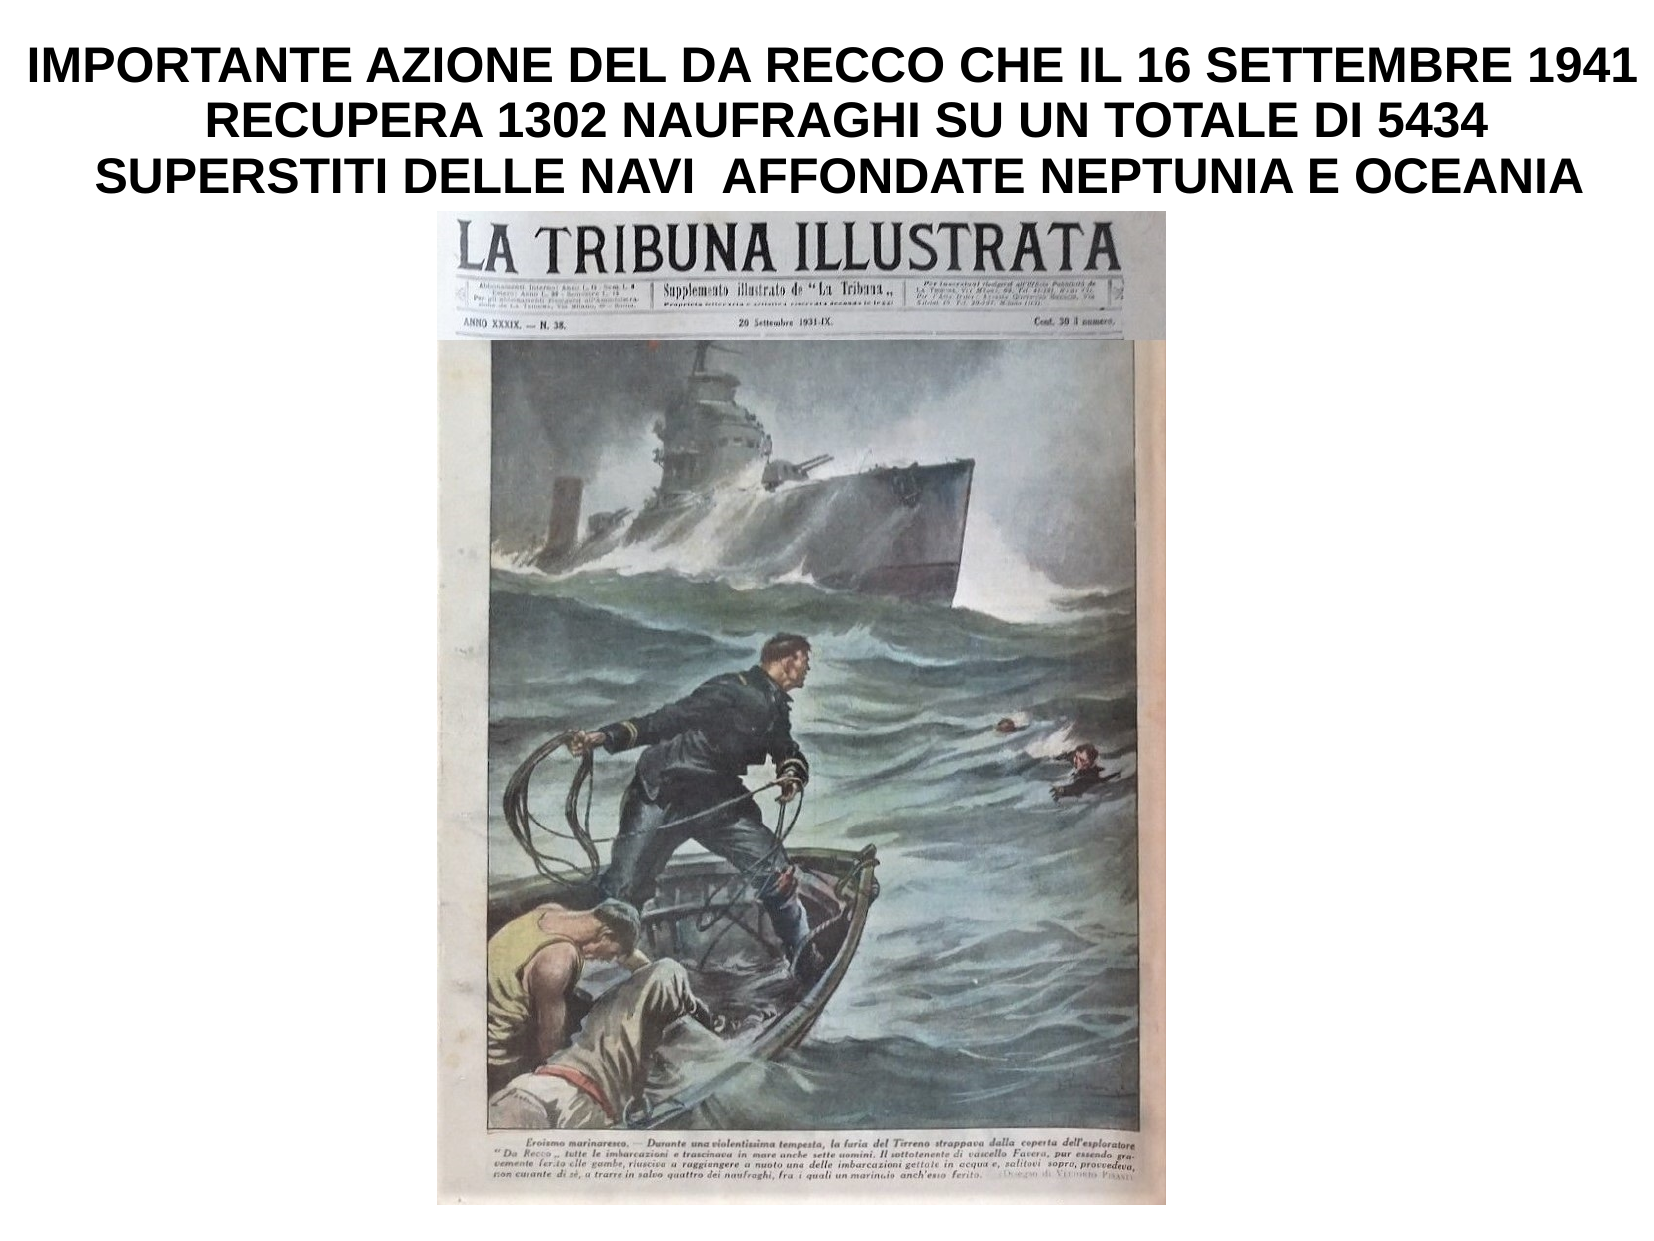

IMPORTANTE AZIONE DEL DA RECCO CHE IL 16 SETTEMBRE 1941
 RECUPERA 1302 NAUFRAGHI SU UN TOTALE DI 5434
SUPERSTITI DELLE NAVI AFFONDATE NEPTUNIA E OCEANIA